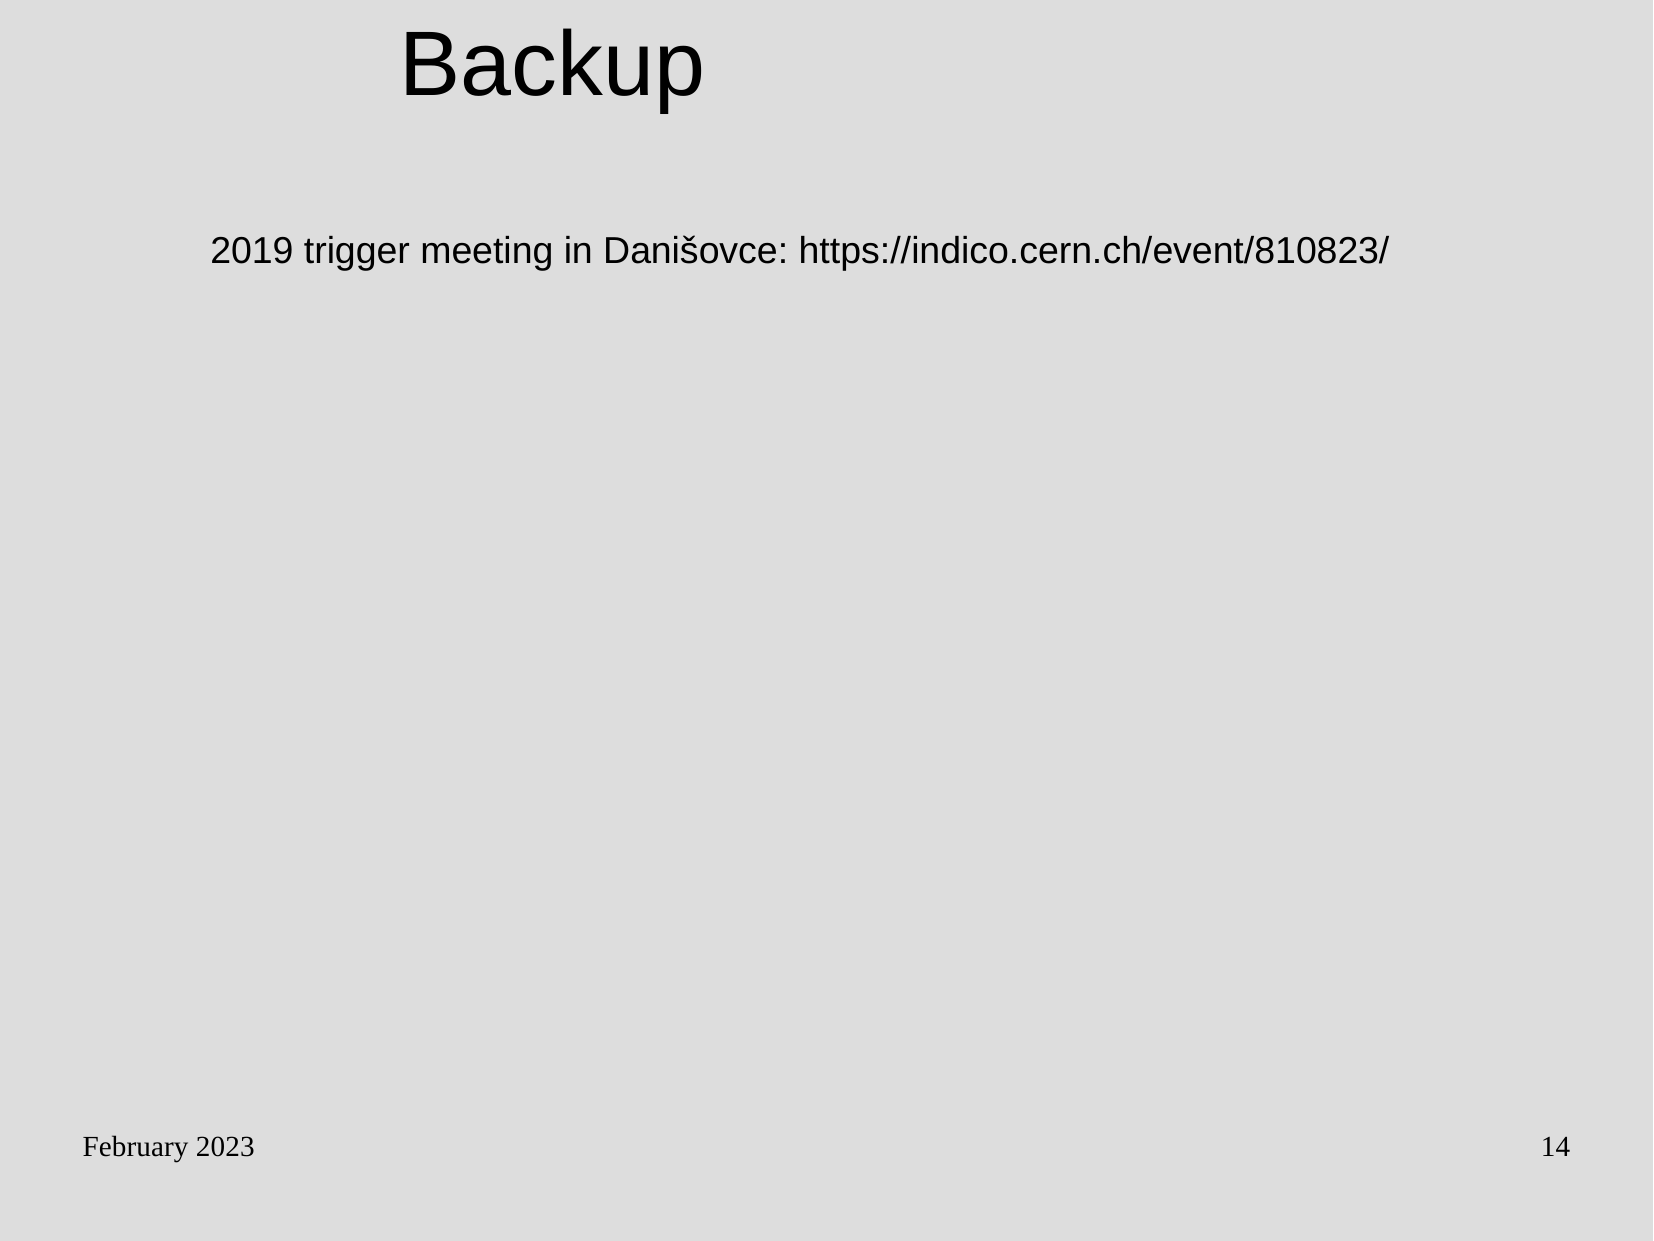

# Backup
2019 trigger meeting in Danišovce: https://indico.cern.ch/event/810823/
29.5.2019
14